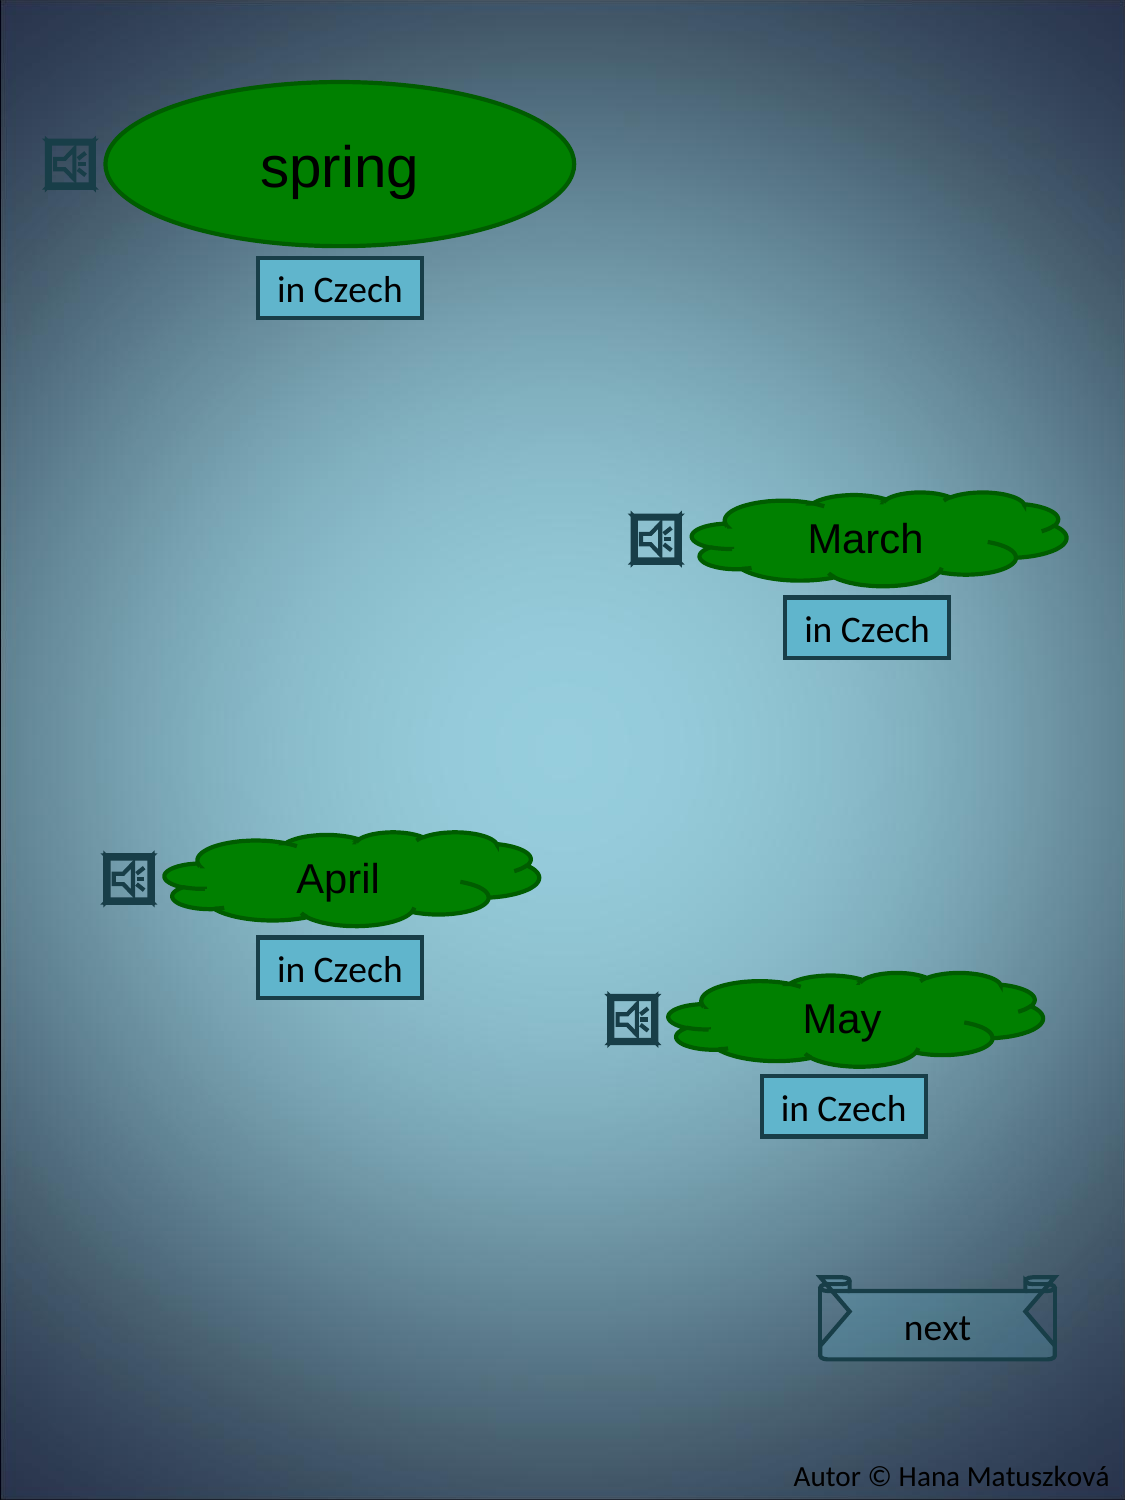

spring
jaro
in Czech
March
březen
in Czech
April
duben
in Czech
May
květen
in Czech
next
Autor © Hana Matuszková